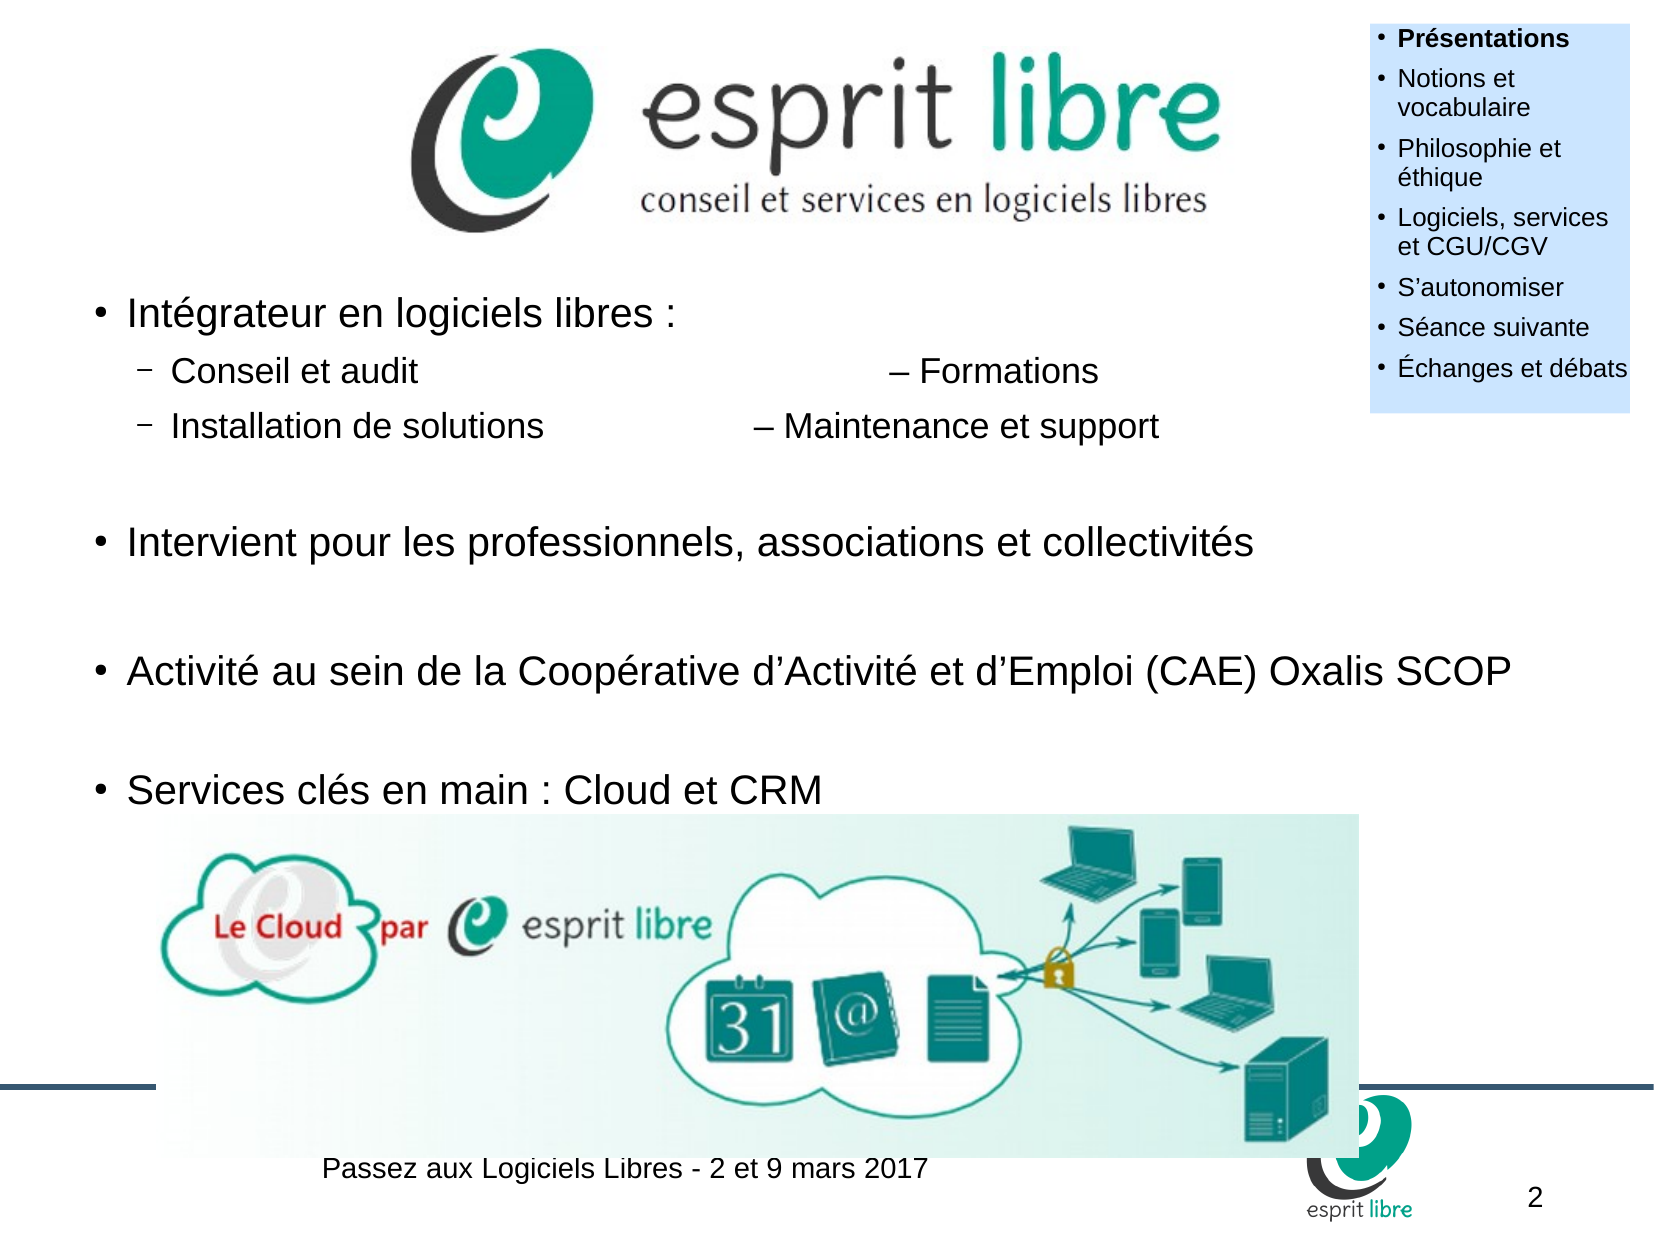

Présentations
Notions et vocabulaire
Philosophie et éthique
Logiciels, services et CGU/CGV
S’autonomiser
Séance suivante
Échanges et débats
# Intégrateur en logiciels libres :
Conseil et audit							 – Formations
Installation de solutions			 – Maintenance et support
Intervient pour les professionnels, associations et collectivités
Activité au sein de la Coopérative d’Activité et d’Emploi (CAE) Oxalis SCOP
Services clés en main : Cloud et CRM
Passez aux Logiciels Libres - 2 et 9 mars 2017